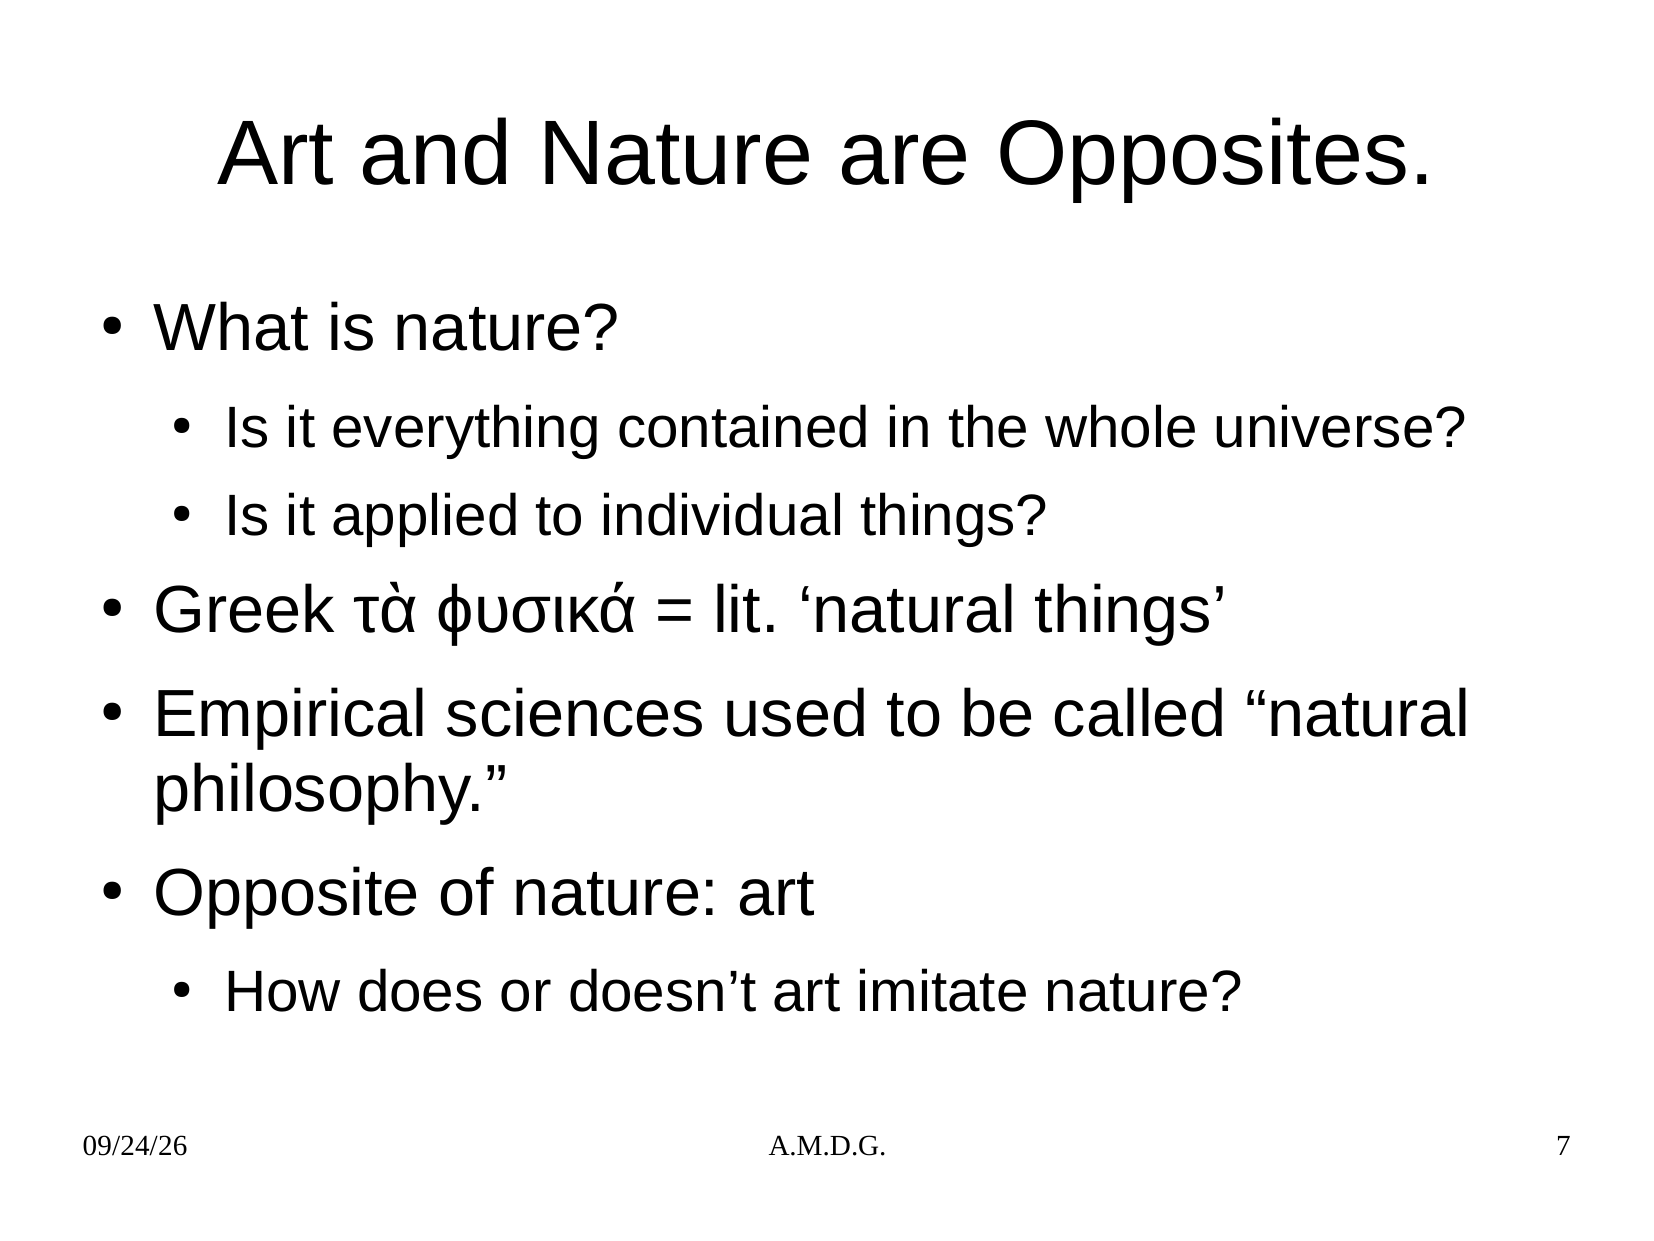

# Art and Nature are Opposites.
What is nature?
Is it everything contained in the whole universe?
Is it applied to individual things?
Greek τὰ ϕυσικά = lit. ‘natural things’
Empirical sciences used to be called “natural philosophy.”
Opposite of nature: art
How does or doesn’t art imitate nature?
A.M.D.G.
7